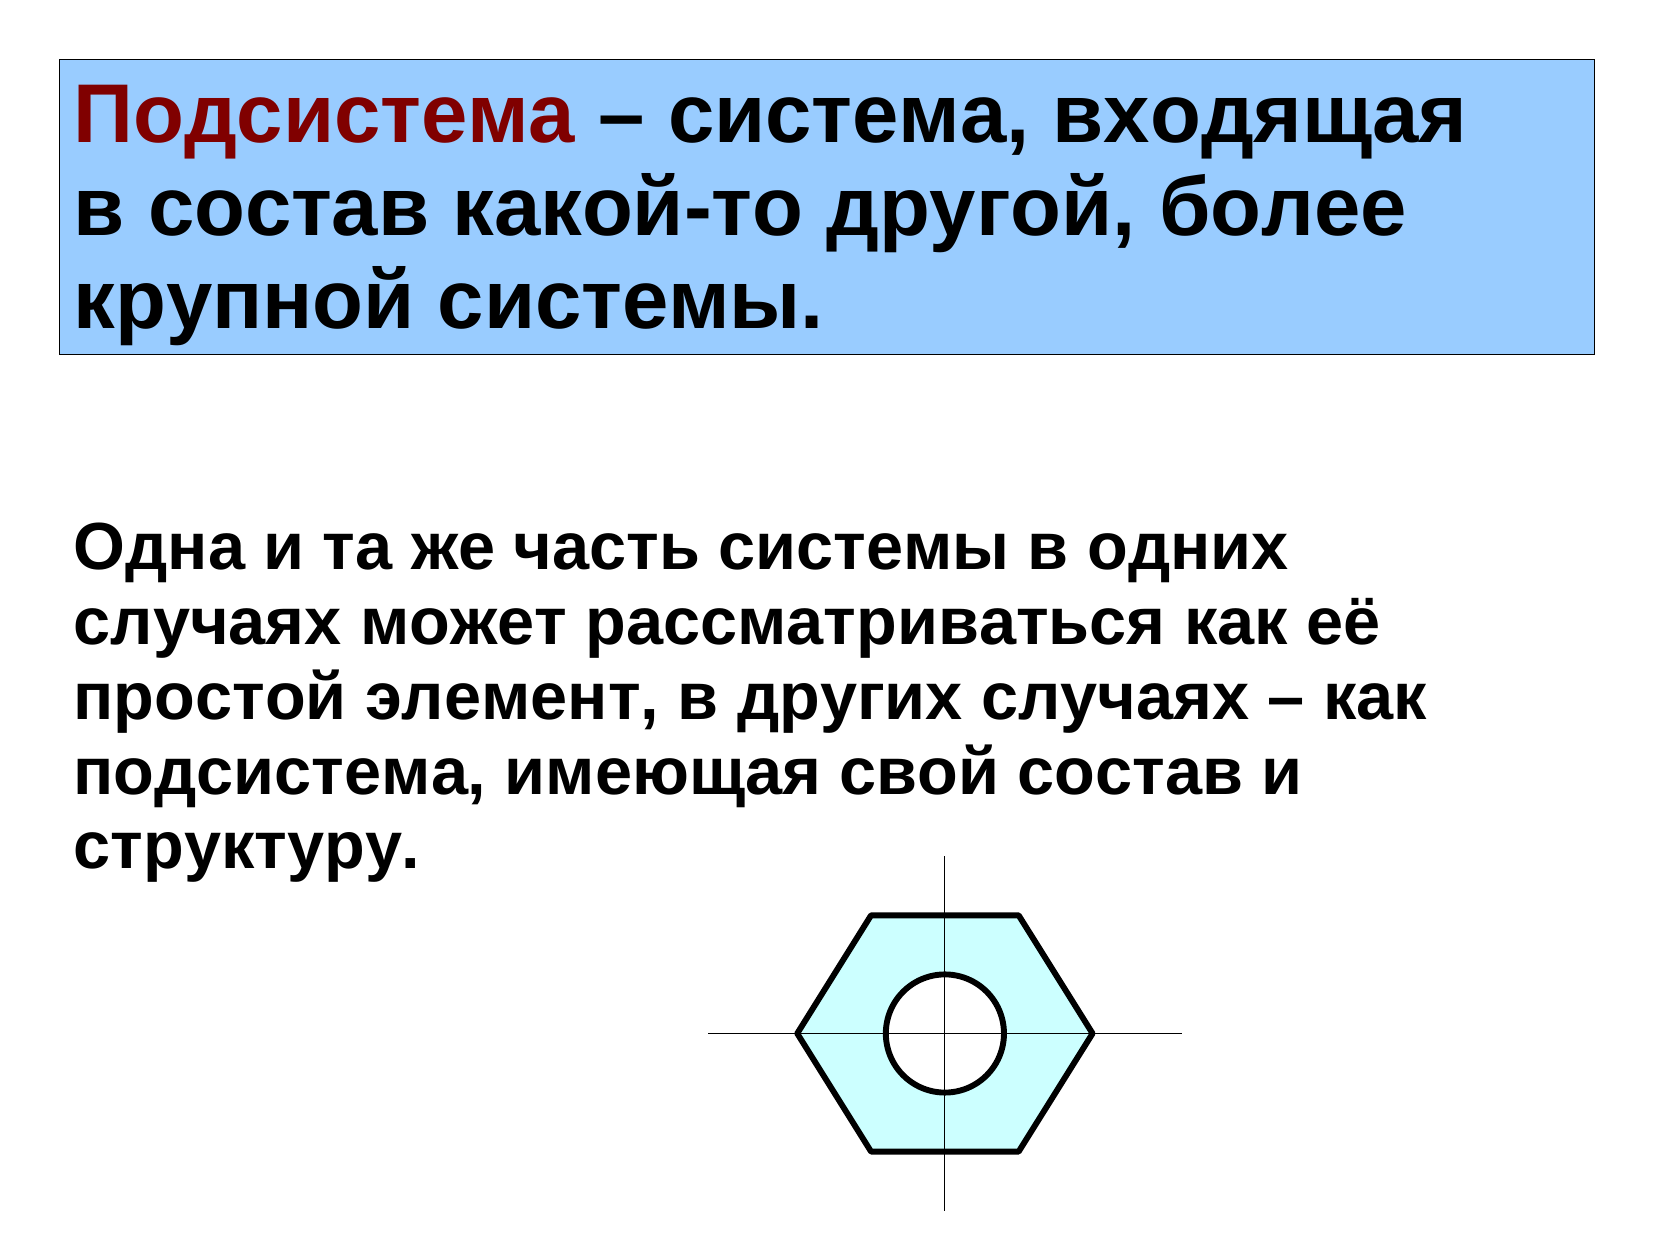

Подсистема – система, входящая
в состав какой-то другой, более
крупной системы.
Одна и та же часть системы в одних случаях может рассматриваться как её простой элемент, в других случаях – как подсистема, имеющая свой состав и структуру.